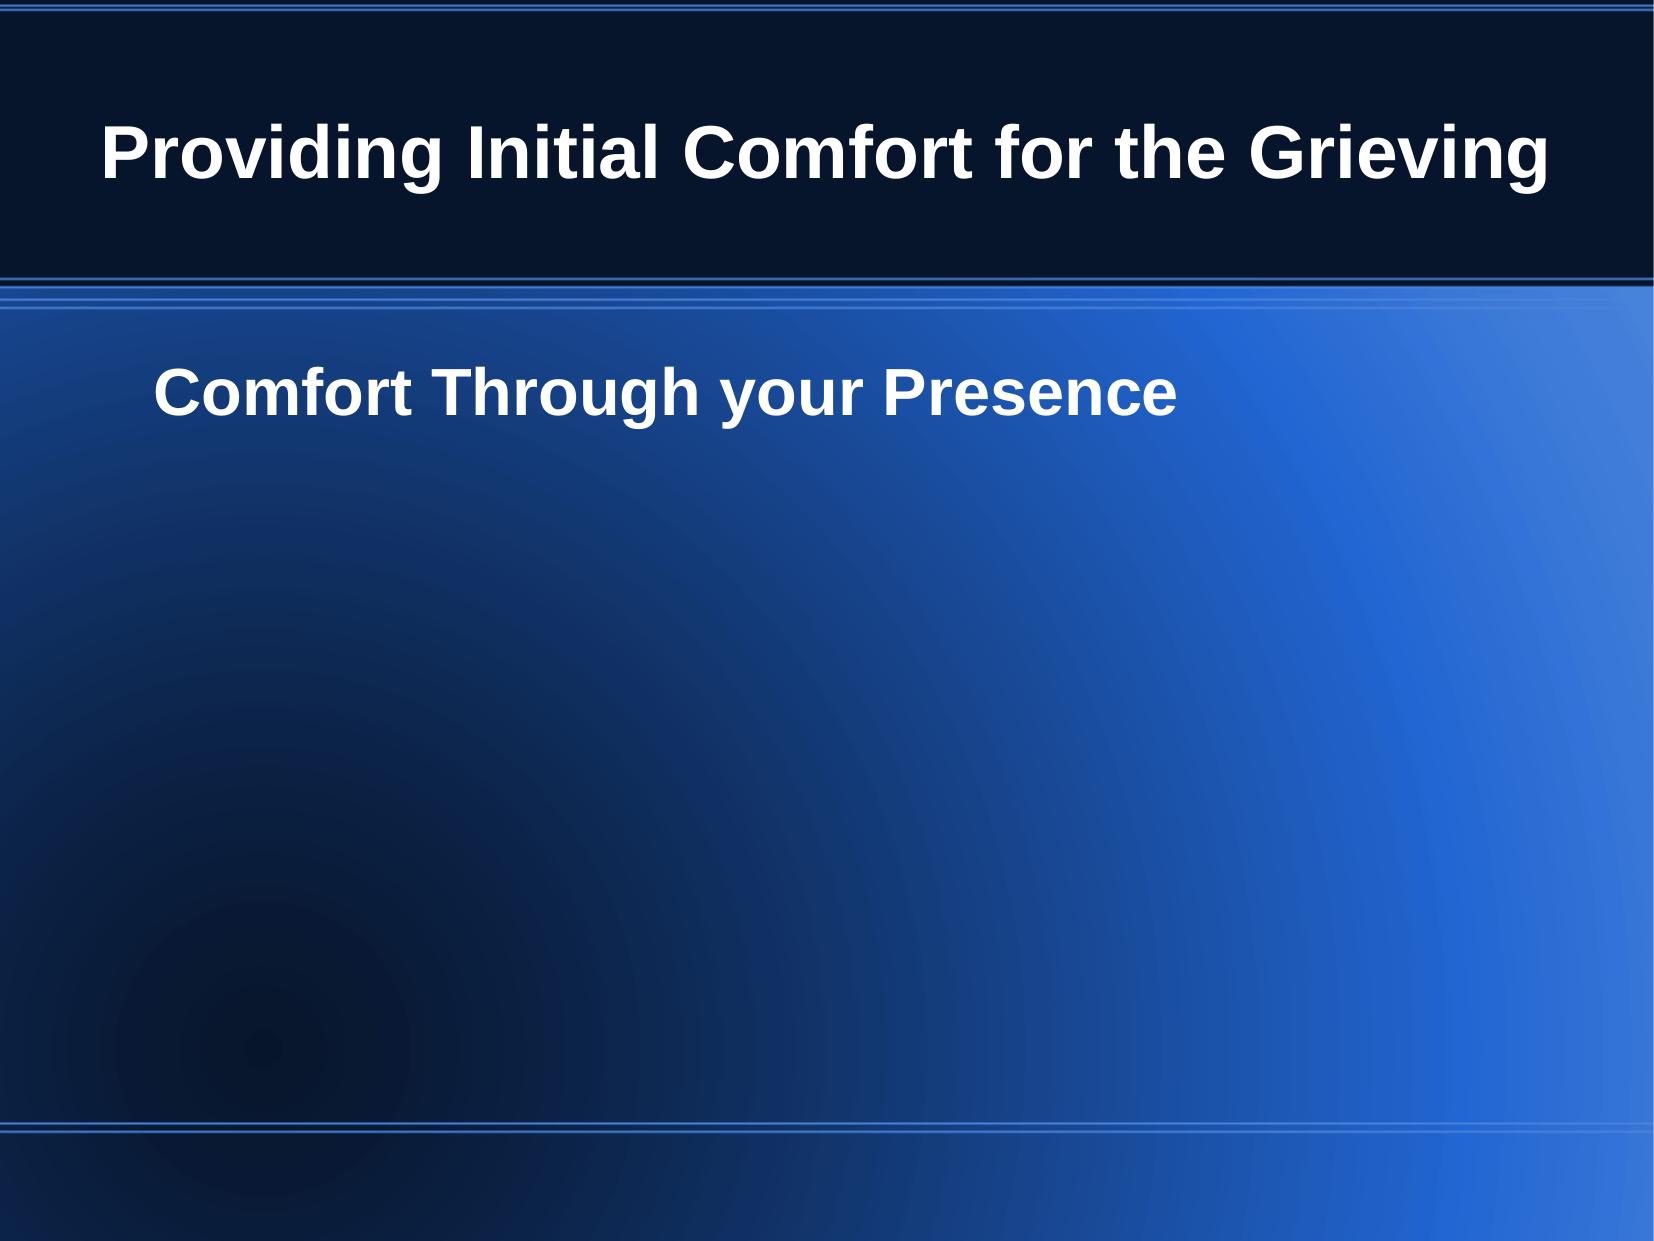

# Providing Initial Comfort for the Grieving
Comfort Through your Presence